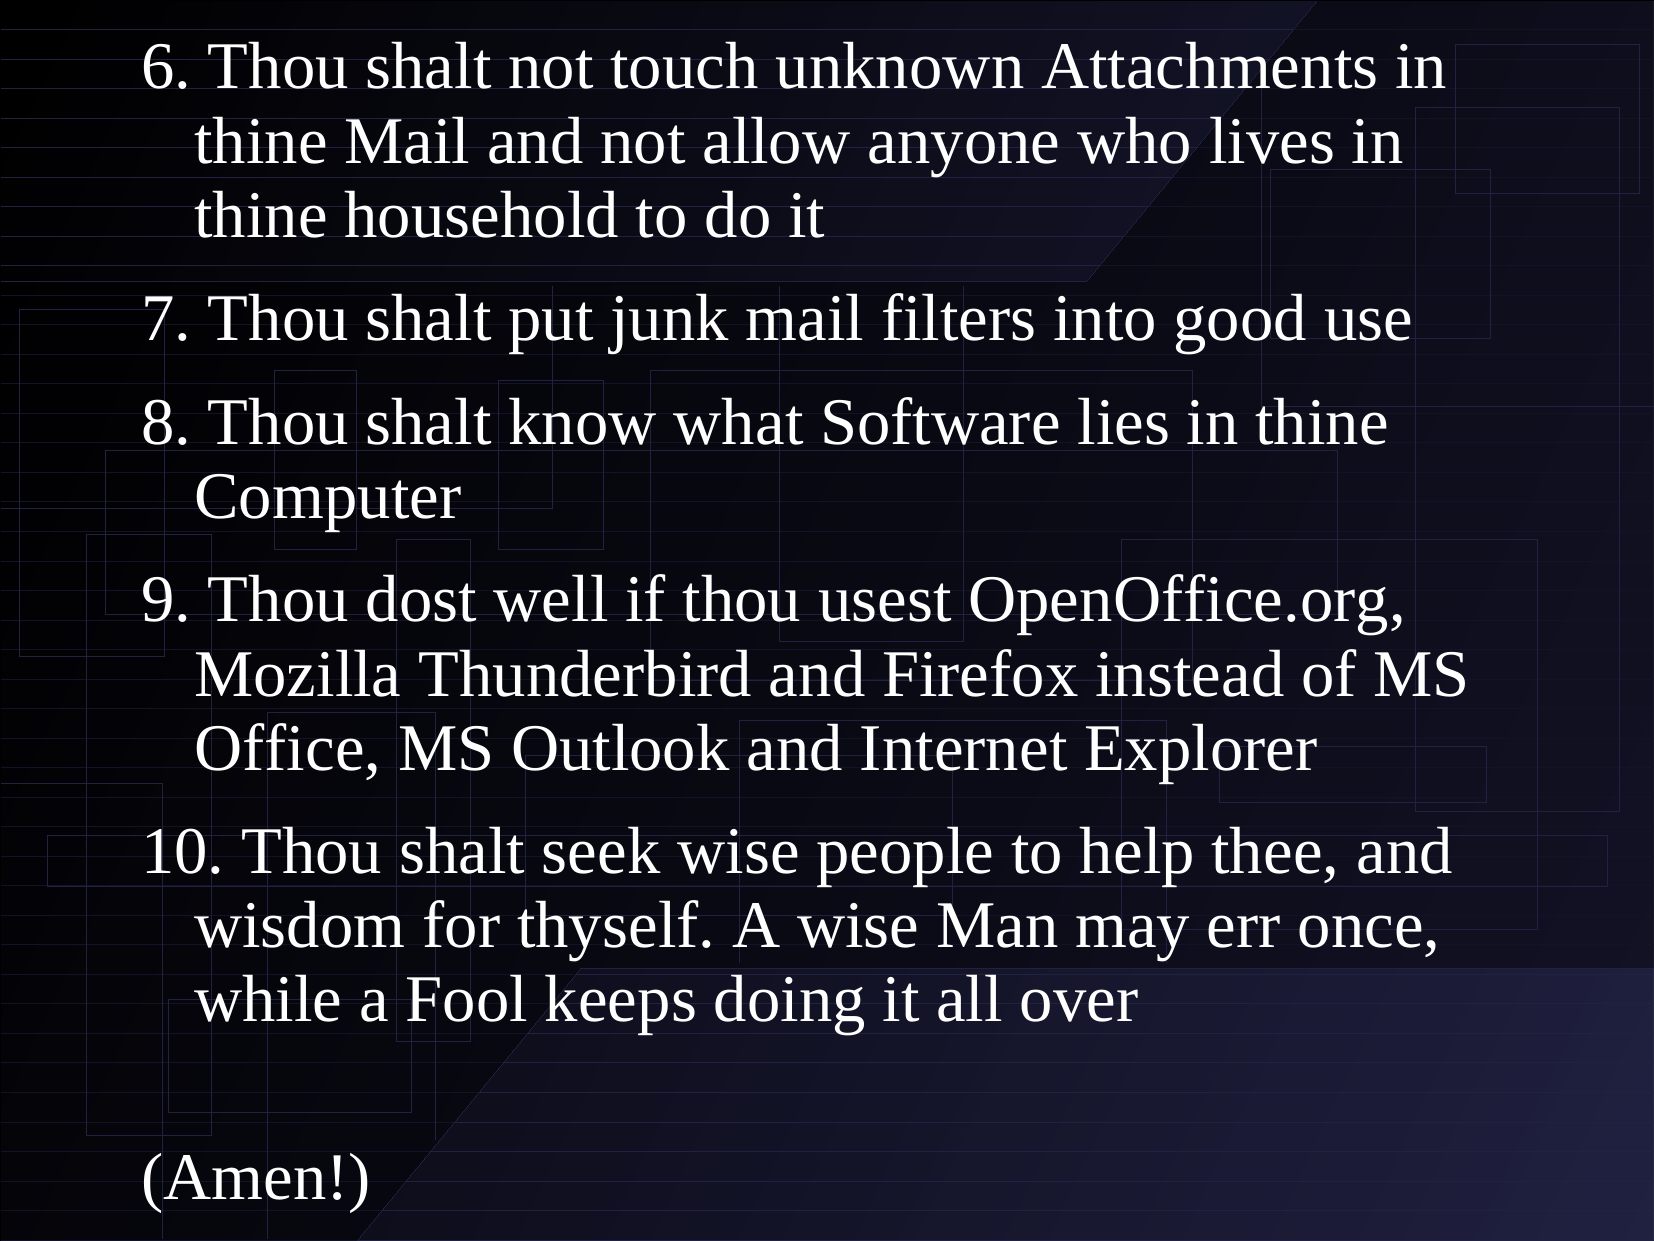

# 6. Thou shalt not touch unknown Attachments in thine Mail and not allow anyone who lives in thine household to do it
7. Thou shalt put junk mail filters into good use
8. Thou shalt know what Software lies in thine Computer
9. Thou dost well if thou usest OpenOffice.org, Mozilla Thunderbird and Firefox instead of MS Office, MS Outlook and Internet Explorer
10. Thou shalt seek wise people to help thee, and wisdom for thyself. A wise Man may err once, while a Fool keeps doing it all over
(Amen!)